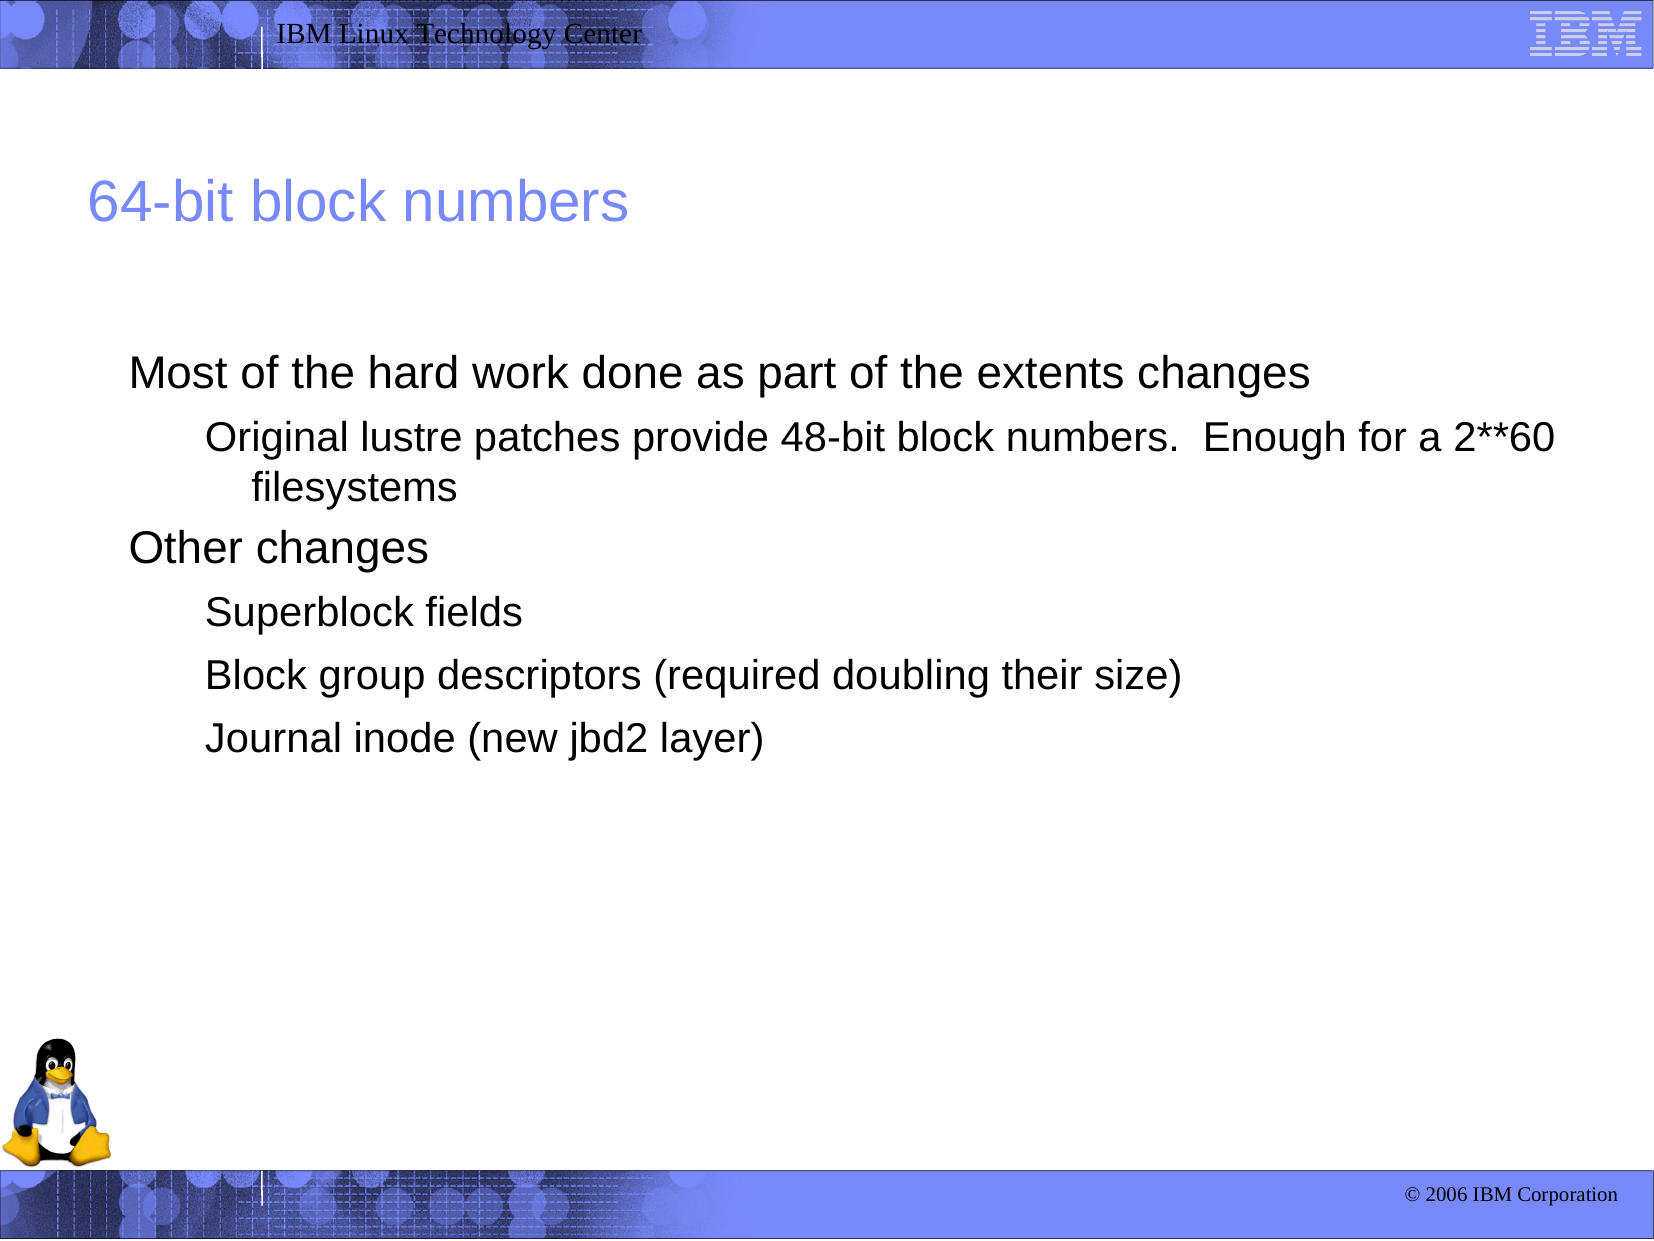

# 64-bit block numbers
Most of the hard work done as part of the extents changes
Original lustre patches provide 48-bit block numbers. Enough for a 2**60 filesystems
Other changes
Superblock fields
Block group descriptors (required doubling their size)
Journal inode (new jbd2 layer)